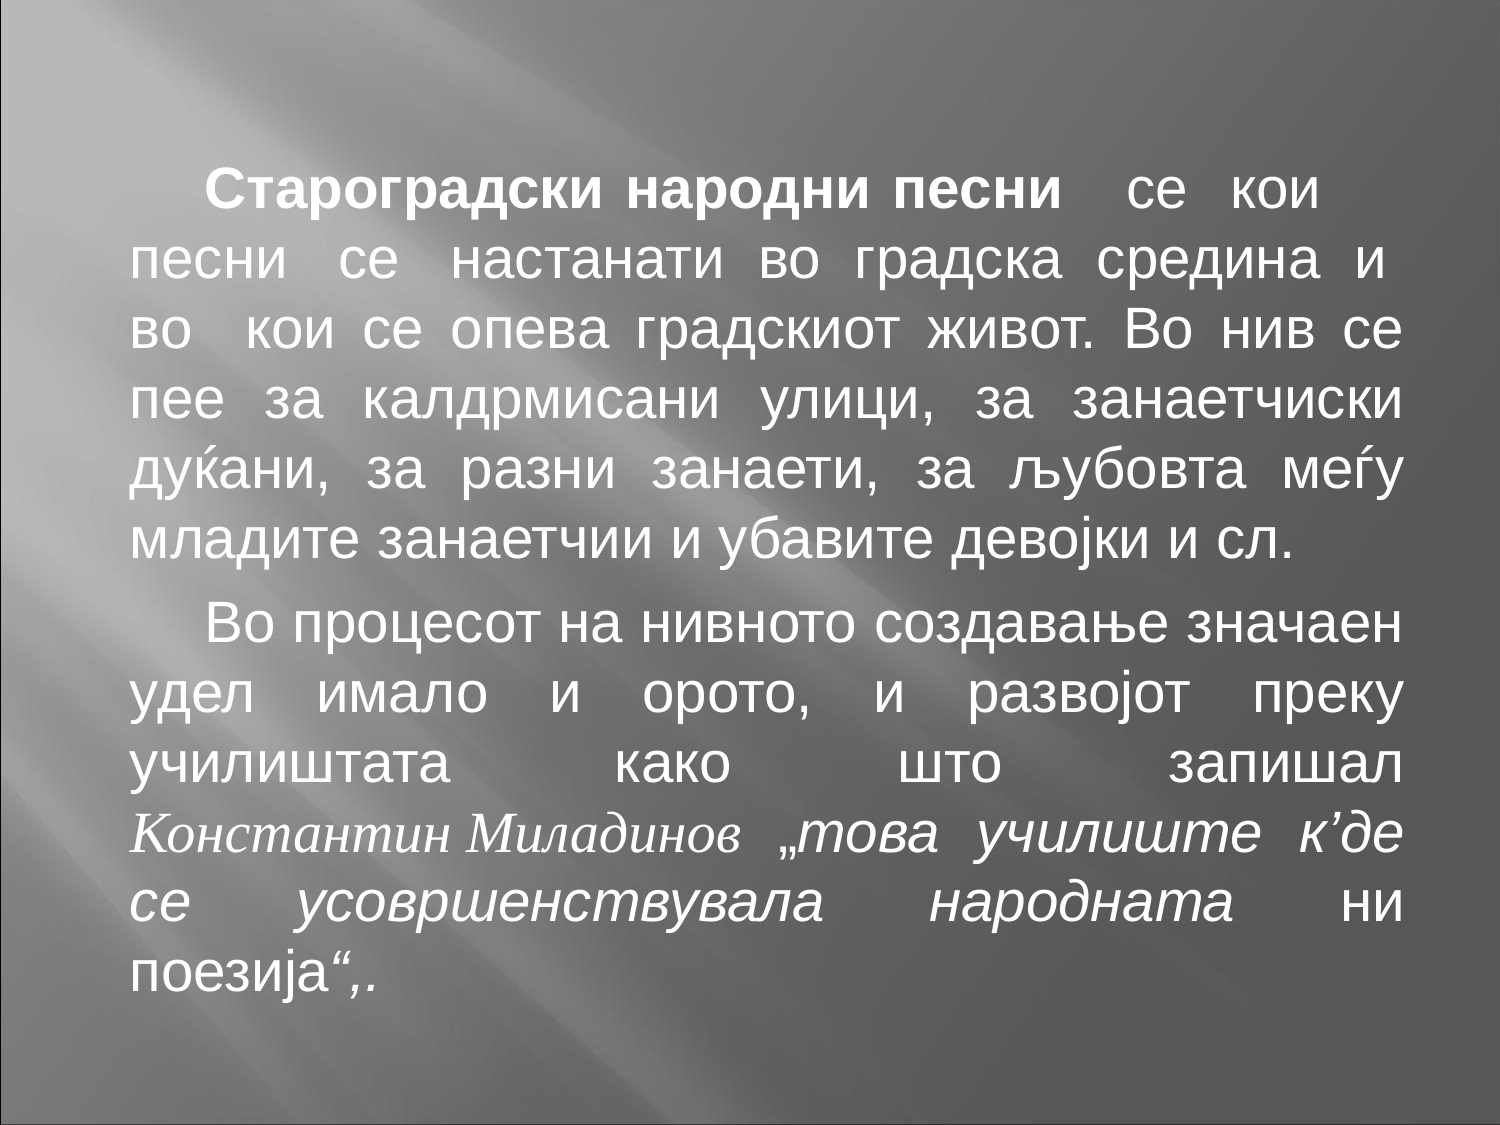

# Староградски народни песни се кои песни се настанати во градска средина и во кои се опева градскиот живот. Во нив се пее за калдрмисани улици, за занаетчиски дуќани, за разни занаети, за љубовта меѓу младите занаетчии и убавите девојки и сл.
	Во процесот на нивното создавање значаен удел имало и орото, и развојот преку училиштата како што запишал Константин Миладинов „това училиште к’де се усовршенствувала народната ни поезија“,.